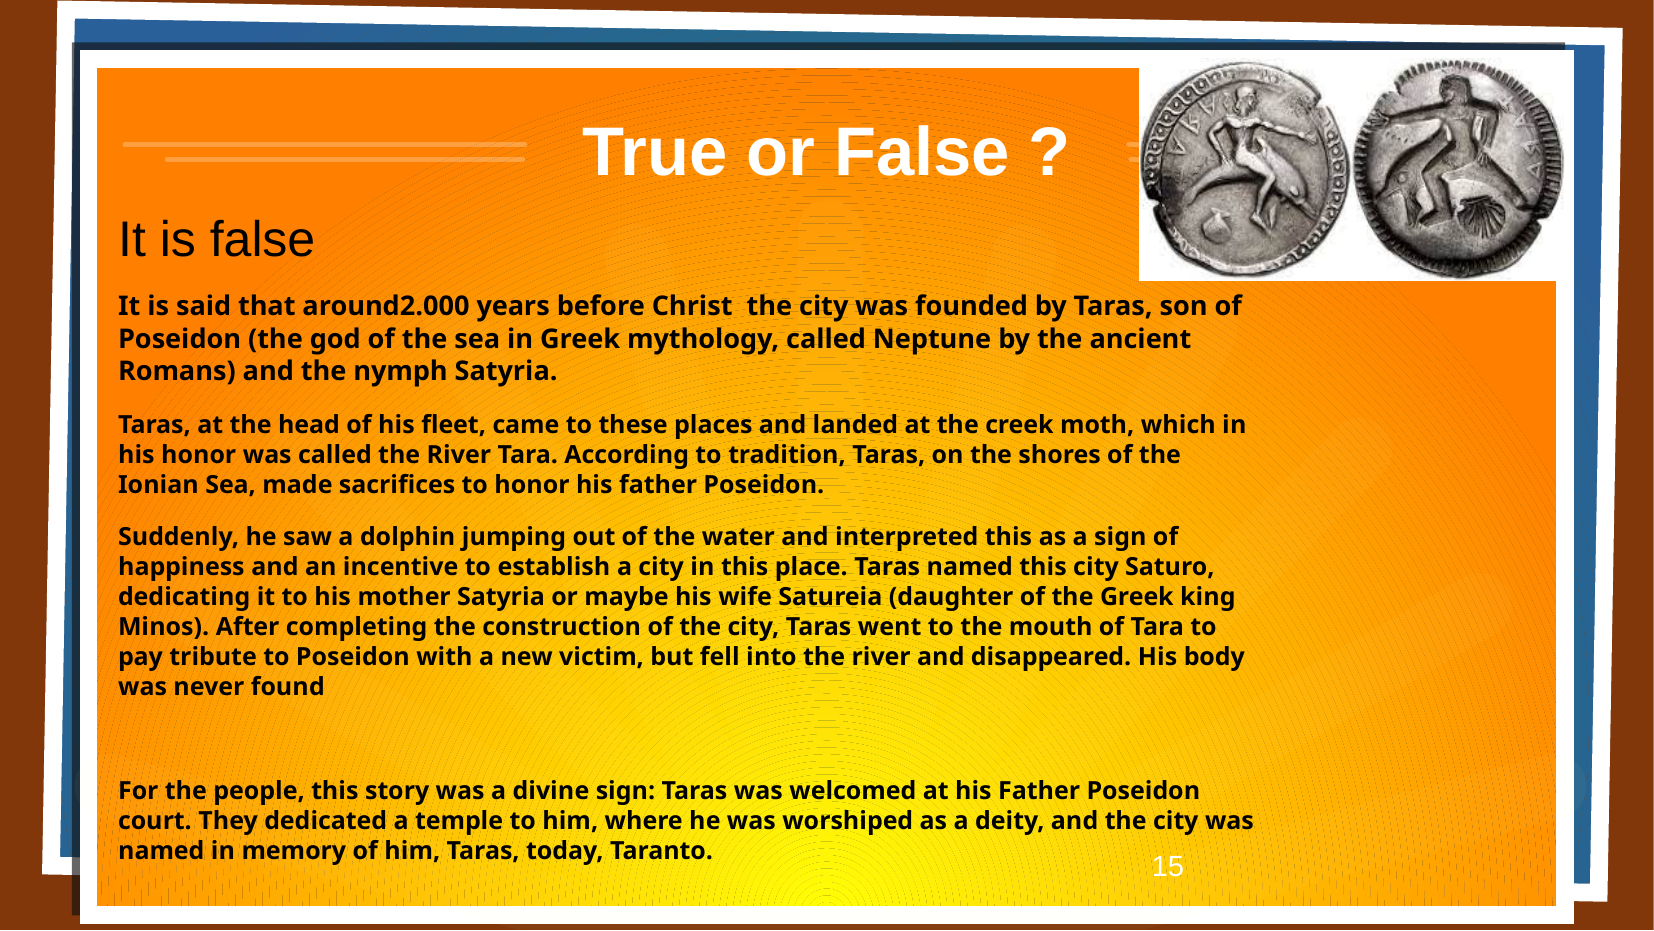

# True or False ?
It is false
It is said that around2.000 years before Christ the city was founded by Taras, son of Poseidon (the god of the sea in Greek mythology, called Neptune by the ancient Romans) and the nymph Satyria.
Taras, at the head of his fleet, came to these places and landed at the creek moth, which in his honor was called the River Tara. According to tradition, Taras, on the shores of the Ionian Sea, made sacrifices to honor his father Poseidon.
Suddenly, he saw a dolphin jumping out of the water and interpreted this as a sign of happiness and an incentive to establish a city in this place. Taras named this city Saturo, dedicating it to his mother Satyria or maybe his wife Satureia (daughter of the Greek king Minos). After completing the construction of the city, Taras went to the mouth of Tara to pay tribute to Poseidon with a new victim, but fell into the river and disappeared. His body was never found
For the people, this story was a divine sign: Taras was welcomed at his Father Poseidon court. They dedicated a temple to him, where he was worshiped as a deity, and the city was named in memory of him, Taras, today, Taranto.